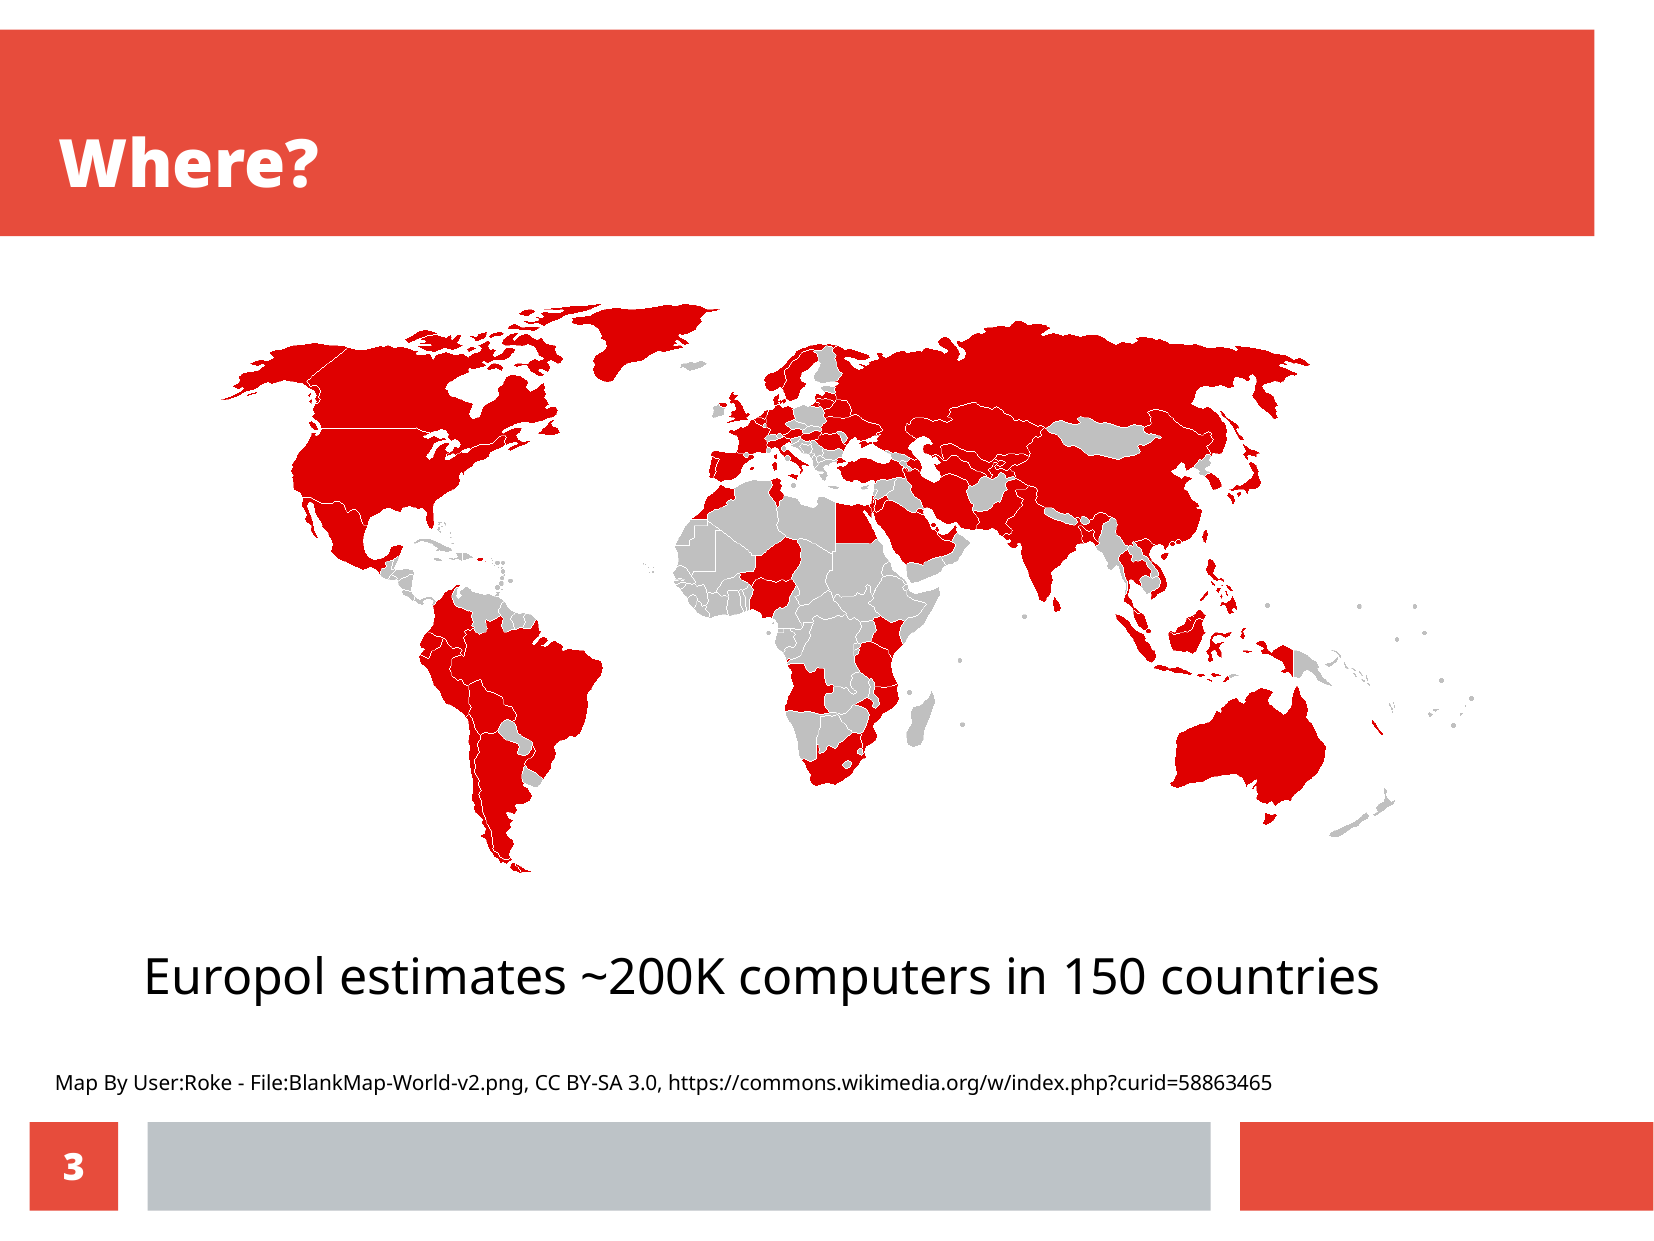

# Where?
Europol estimates ~200K computers in 150 countries
Map By User:Roke - File:BlankMap-World-v2.png, CC BY-SA 3.0, https://commons.wikimedia.org/w/index.php?curid=58863465
3